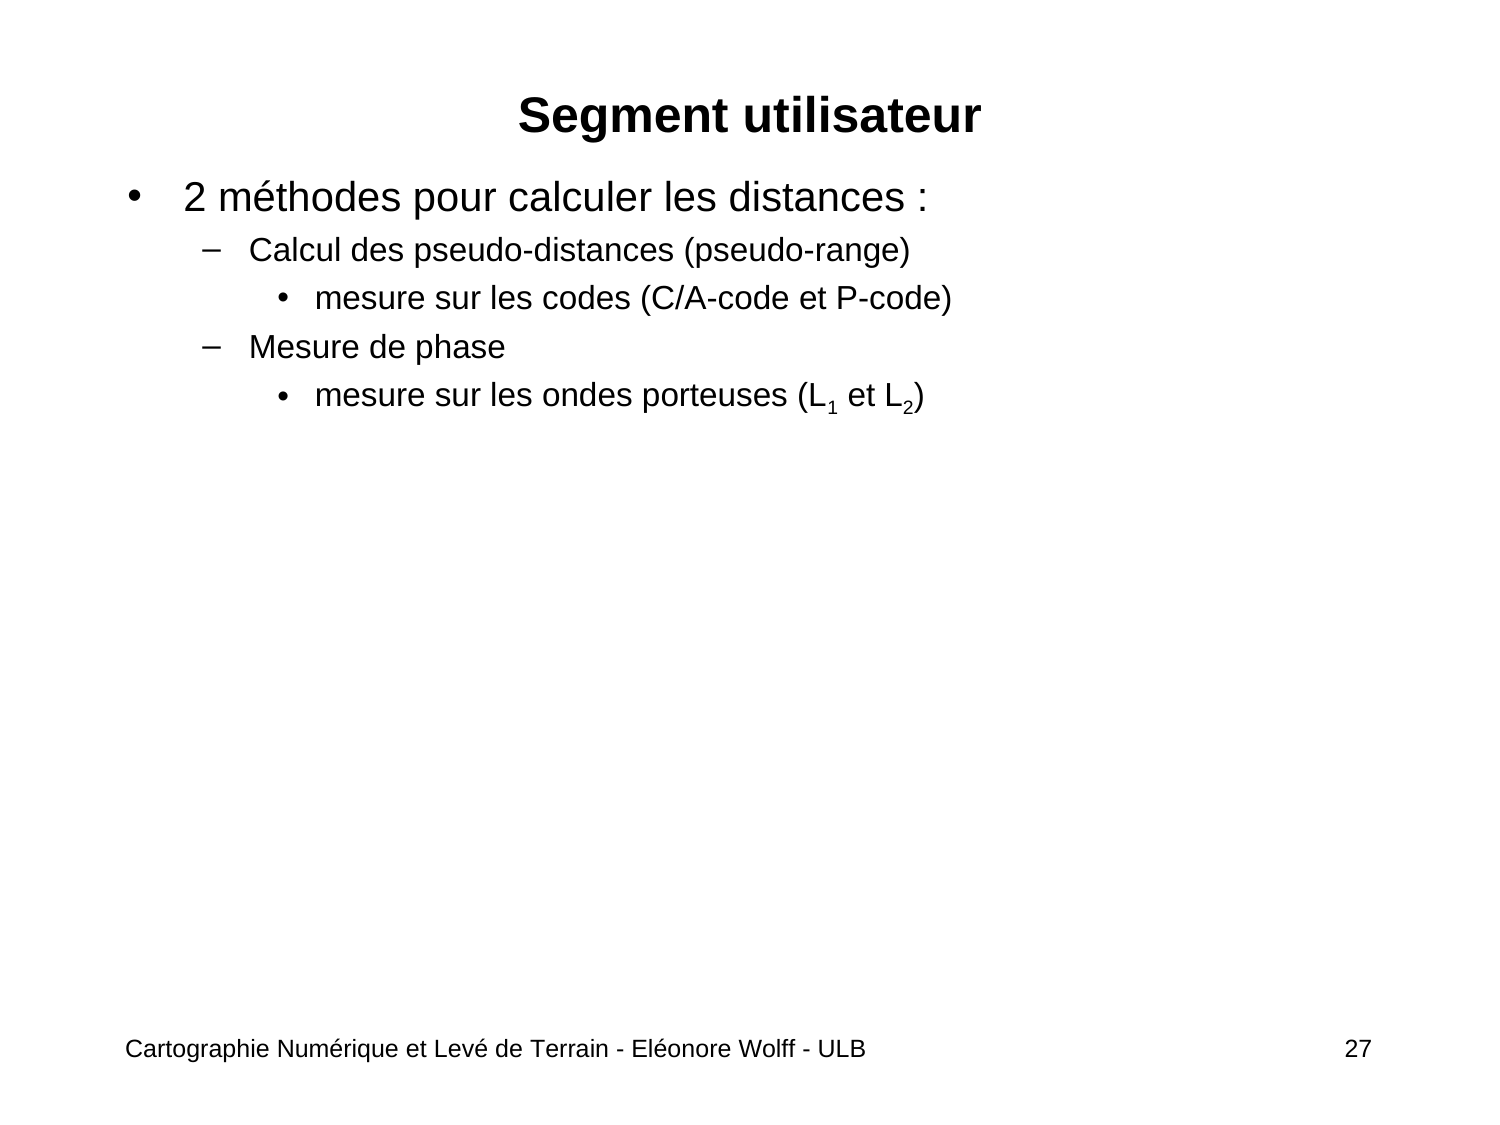

# Segment utilisateur
2 méthodes pour calculer les distances :
Calcul des pseudo-distances (pseudo-range)‏
mesure sur les codes (C/A-code et P-code)‏
Mesure de phase
mesure sur les ondes porteuses (L1 et L2)‏
Cartographie Numérique et Levé de Terrain - Eléonore Wolff - ULB